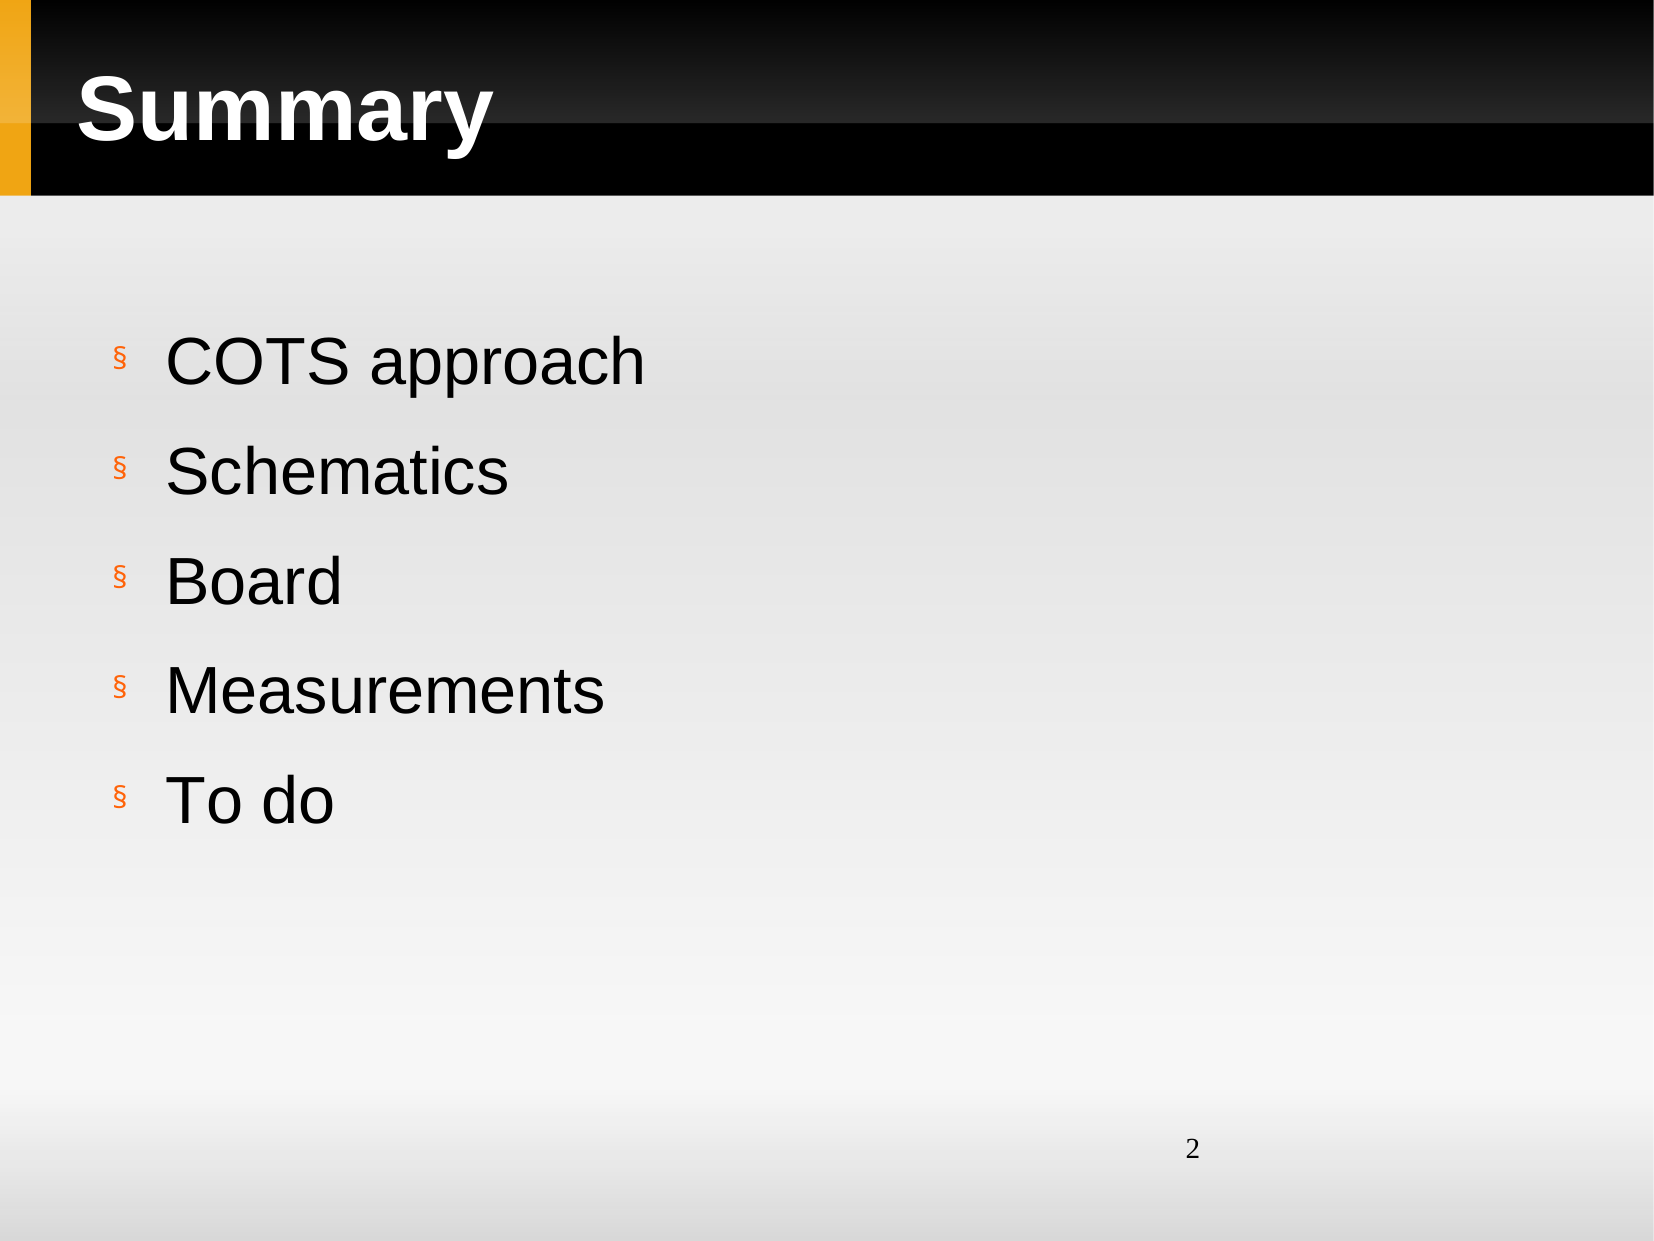

# Summary
COTS approach
Schematics
Board
Measurements
To do